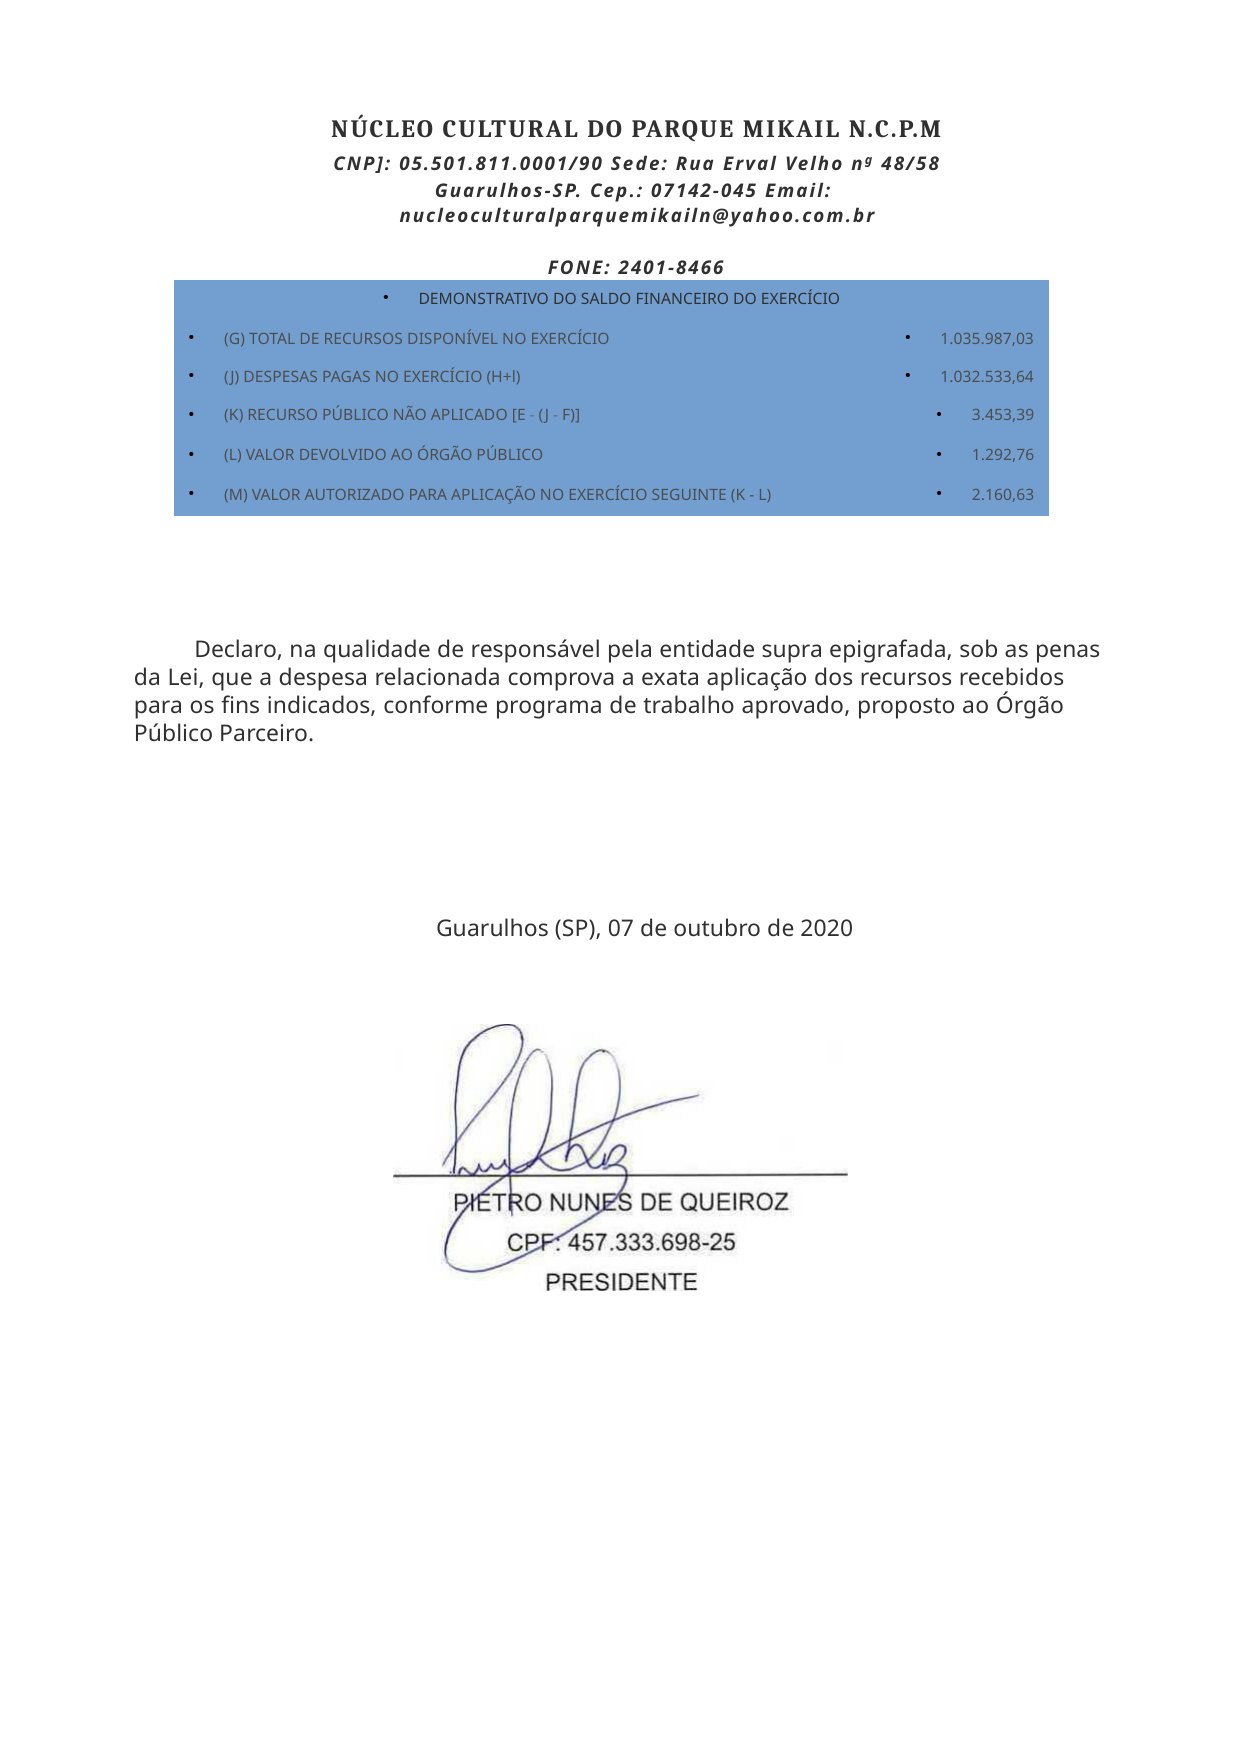

NÚCLEO CULTURAL DO PARQUE MIKAIL N.C.P.M
CNP]: 05.501.811.0001/90 Sede: Rua Erval Velho ng 48/58 Guarulhos-SP. Cep.: 07142-045 Email: nucleoculturalparquemikailn@yahoo.com.br
FONE: 2401-8466
| DEMONSTRATIVO DO SALDO FINANCEIRO DO EXERCÍCIO | |
| --- | --- |
| (G) TOTAL DE RECURSOS DISPONÍVEL NO EXERCÍCIO | 1.035.987,03 |
| (J) DESPESAS PAGAS NO EXERCÍCIO (H+l) | 1.032.533,64 |
| (K) RECURSO PÚBLICO NÃO APLICADO [E - (J - F)] | 3.453,39 |
| (L) VALOR DEVOLVIDO AO ÓRGÃO PÚBLICO | 1.292,76 |
| (M) VALOR AUTORIZADO PARA APLICAÇÃO NO EXERCÍCIO SEGUINTE (K - L) | 2.160,63 |
Declaro, na qualidade de responsável pela entidade supra epigrafada, sob as penas da Lei, que a despesa relacionada comprova a exata aplicação dos recursos recebidos para os fins indicados, conforme programa de trabalho aprovado, proposto ao Órgão Público Parceiro.
Guarulhos (SP), 07 de outubro de 2020